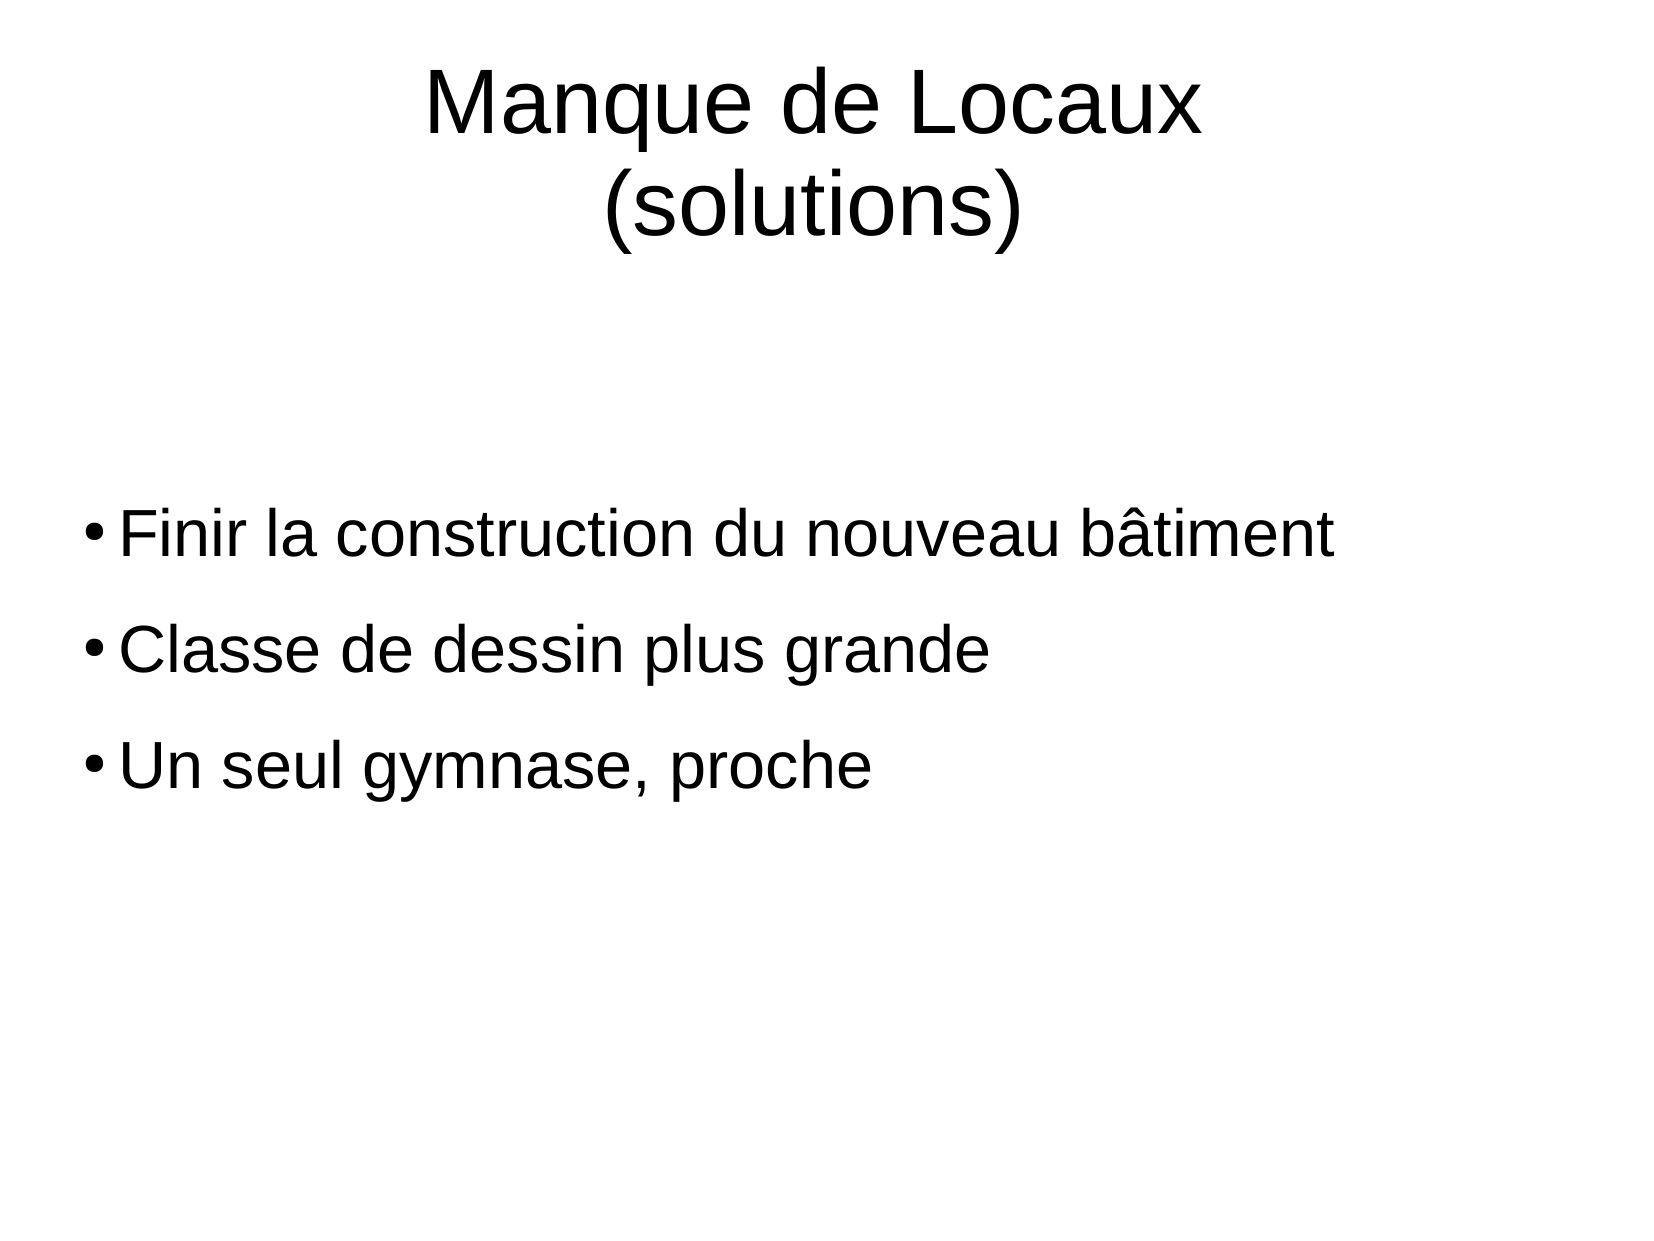

# Manque de Locaux (solutions)
Finir la construction du nouveau bâtiment
Classe de dessin plus grande
Un seul gymnase, proche